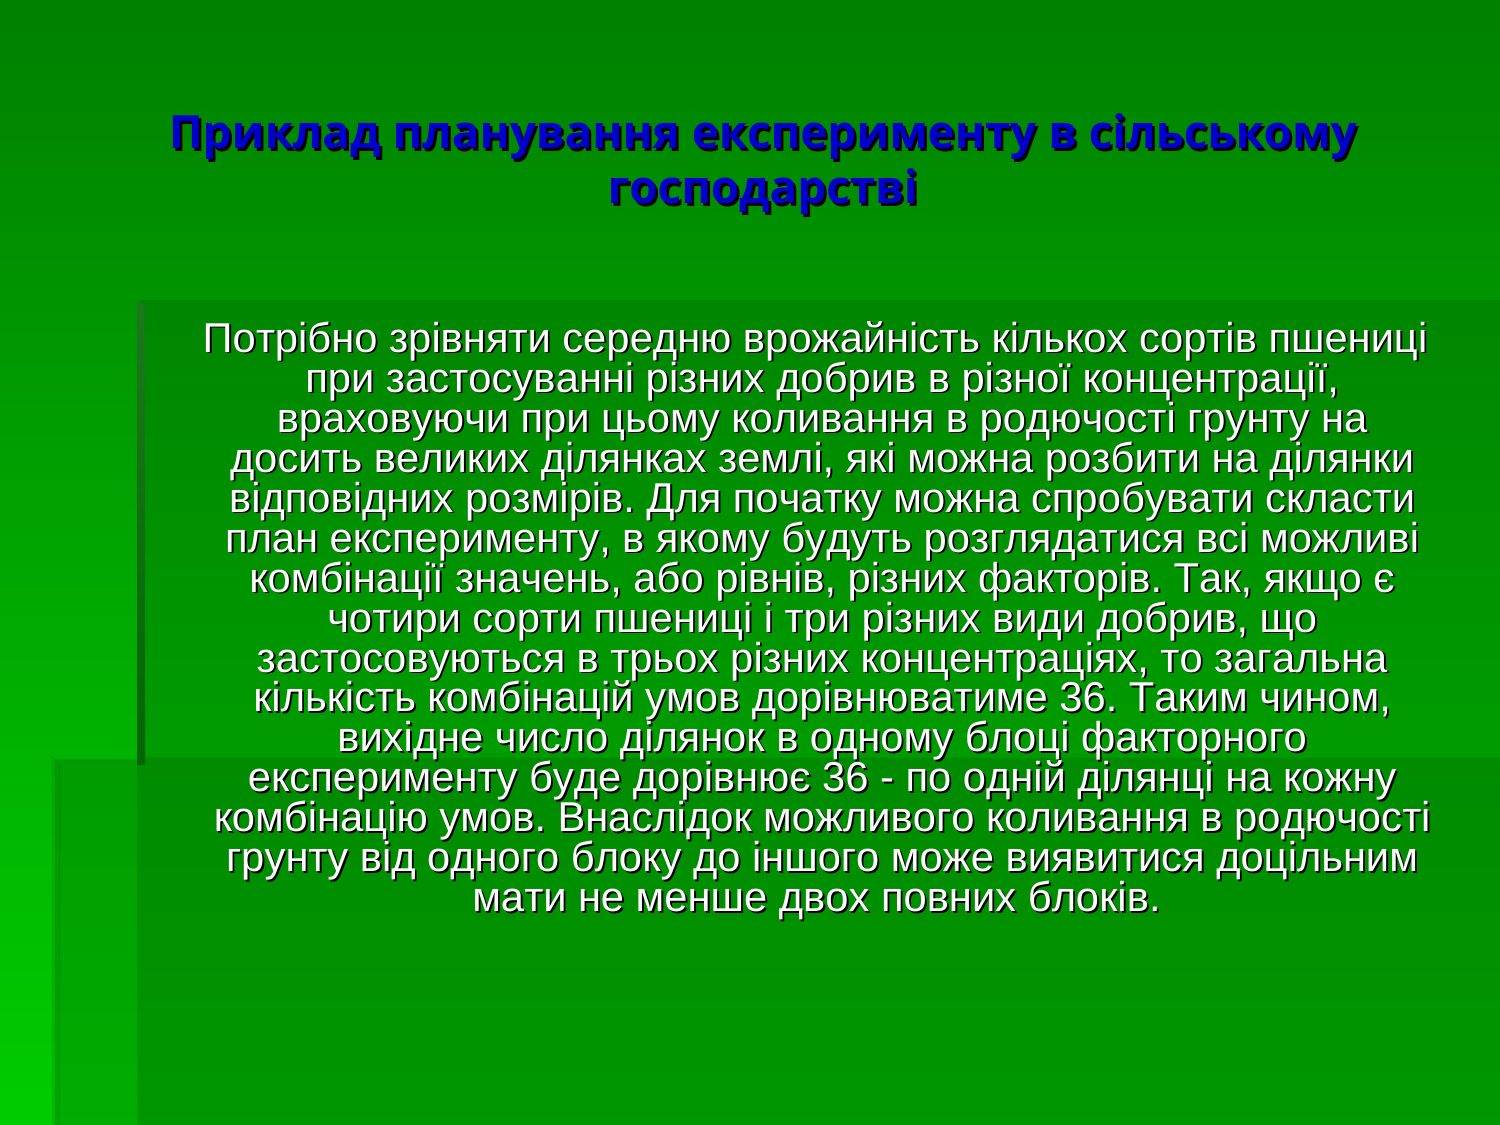

# Приклад планування експерименту в сільському господарстві
 Потрібно зрівняти середню врожайність кількох сортів пшениці при застосуванні різних добрив в різної концентрації, враховуючи при цьому коливання в родючості грунту на досить великих ділянках землі, які можна розбити на ділянки відповідних розмірів. Для початку можна спробувати скласти план експерименту, в якому будуть розглядатися всі можливі комбінації значень, або рівнів, різних факторів. Так, якщо є чотири сорти пшениці і три різних види добрив, що застосовуються в трьох різних концентраціях, то загальна кількість комбінацій умов дорівнюватиме 36. Таким чином, вихідне число ділянок в одному блоці факторного експерименту буде дорівнює 36 - по одній ділянці на кожну комбінацію умов. Внаслідок можливого коливання в родючості грунту від одного блоку до іншого може виявитися доцільним мати не менше двох повних блоків.